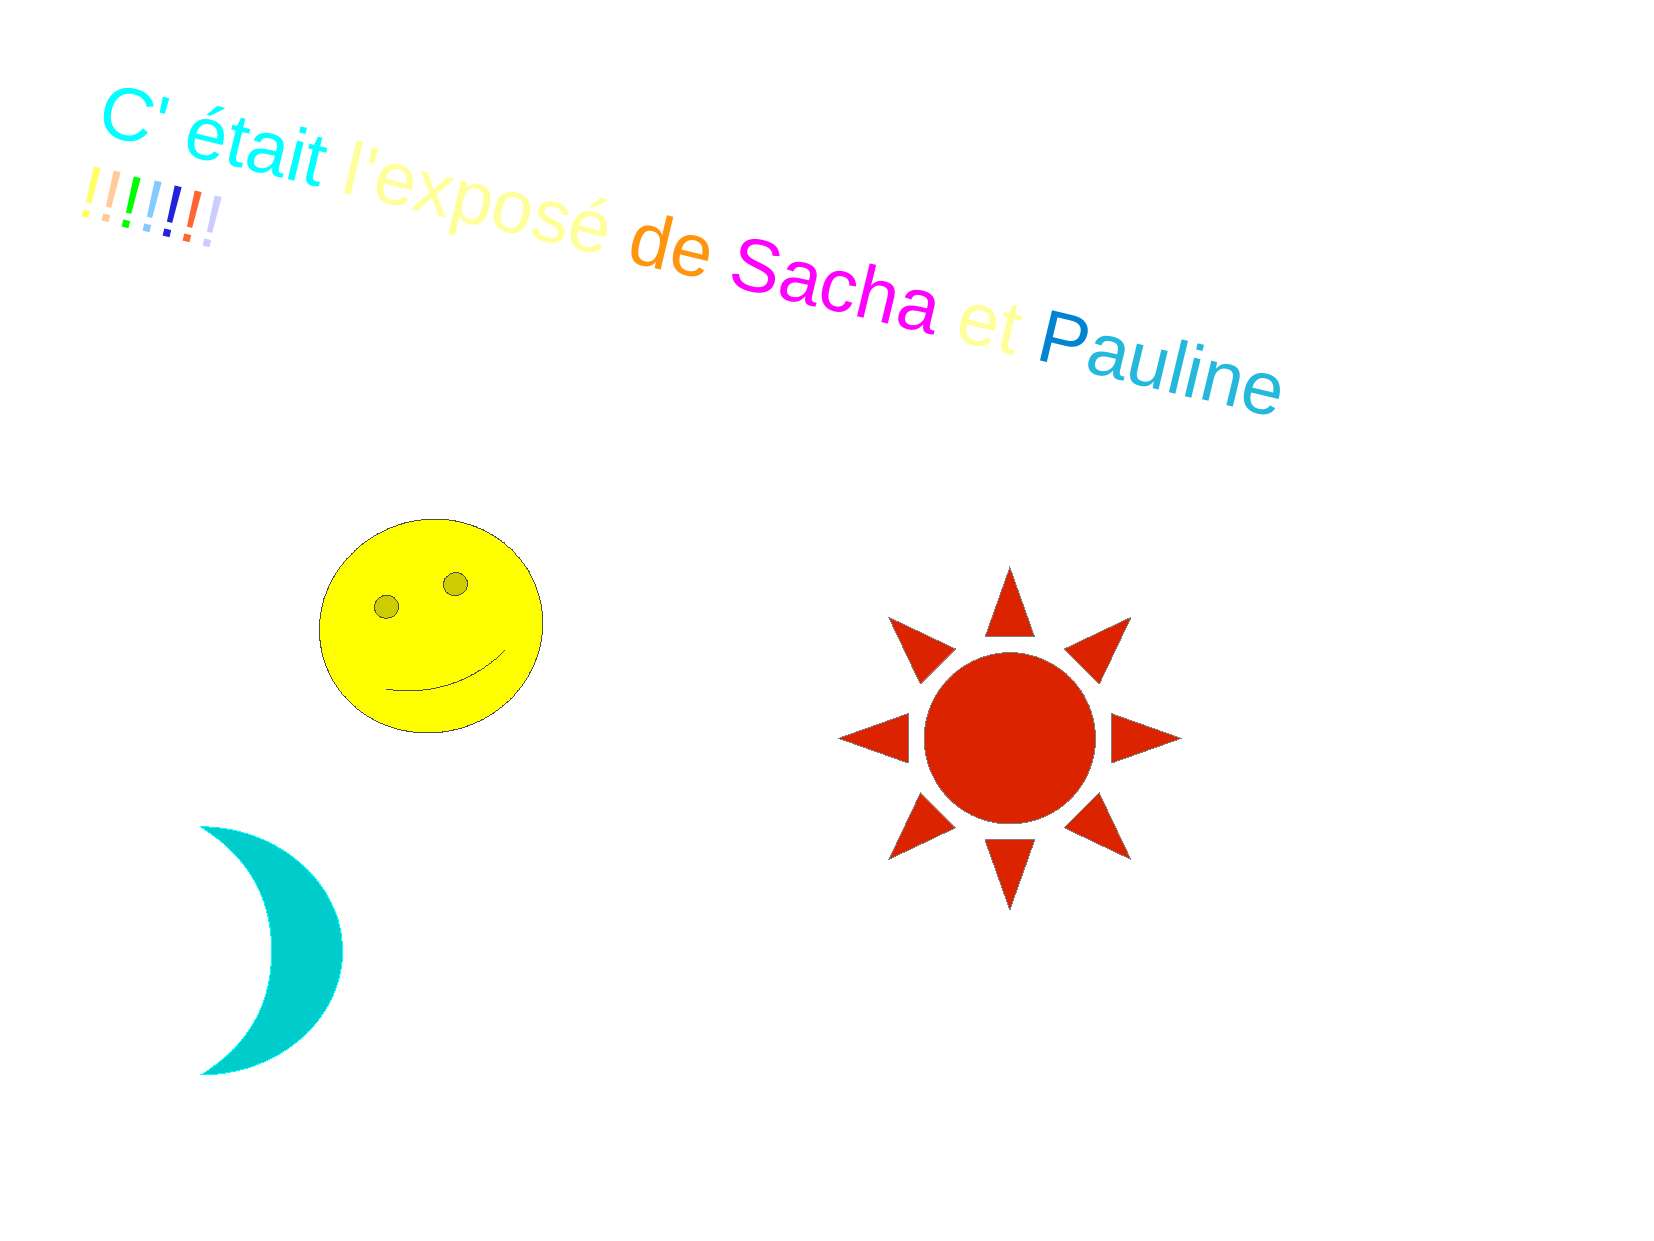

C' était l'exposé de Sacha et Pauline !!!!!!!